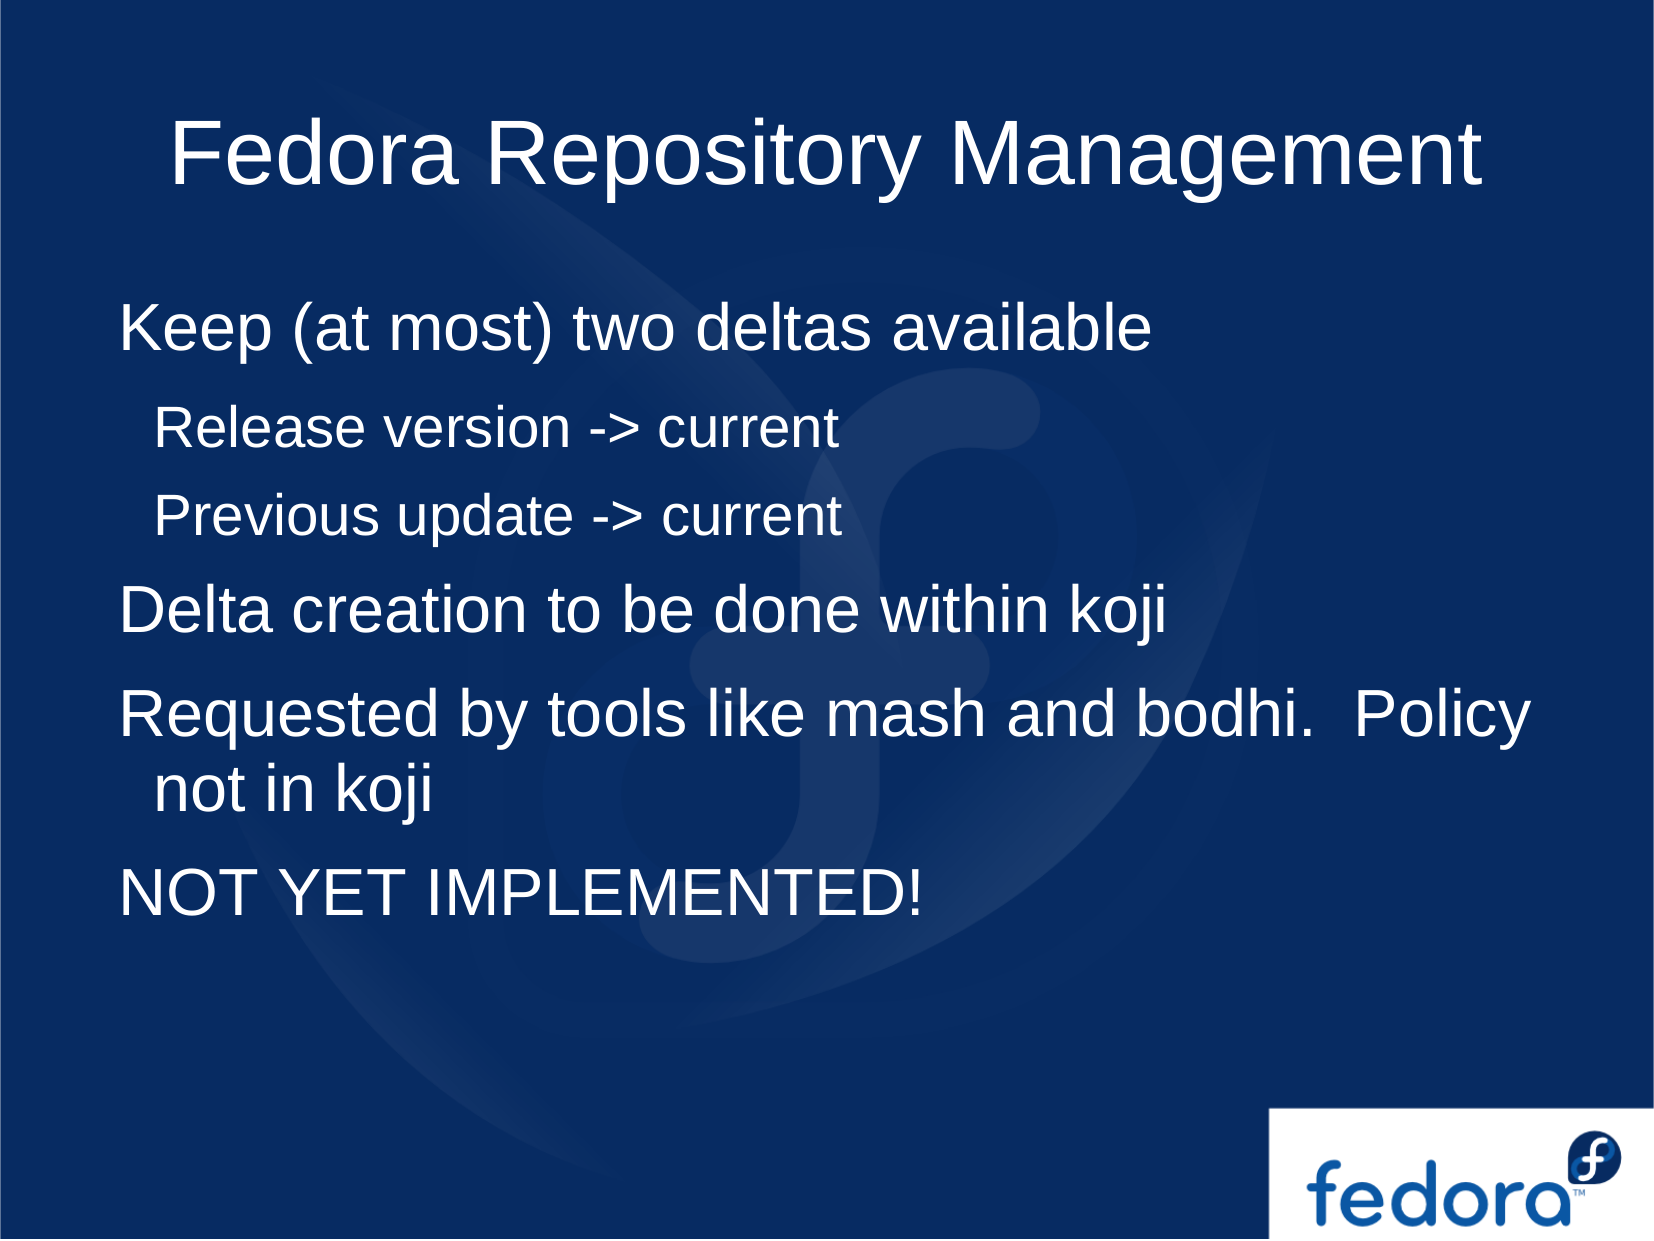

# Fedora Repository Management
Keep (at most) two deltas available
Release version -> current
Previous update -> current
Delta creation to be done within koji
Requested by tools like mash and bodhi. Policy not in koji
NOT YET IMPLEMENTED!